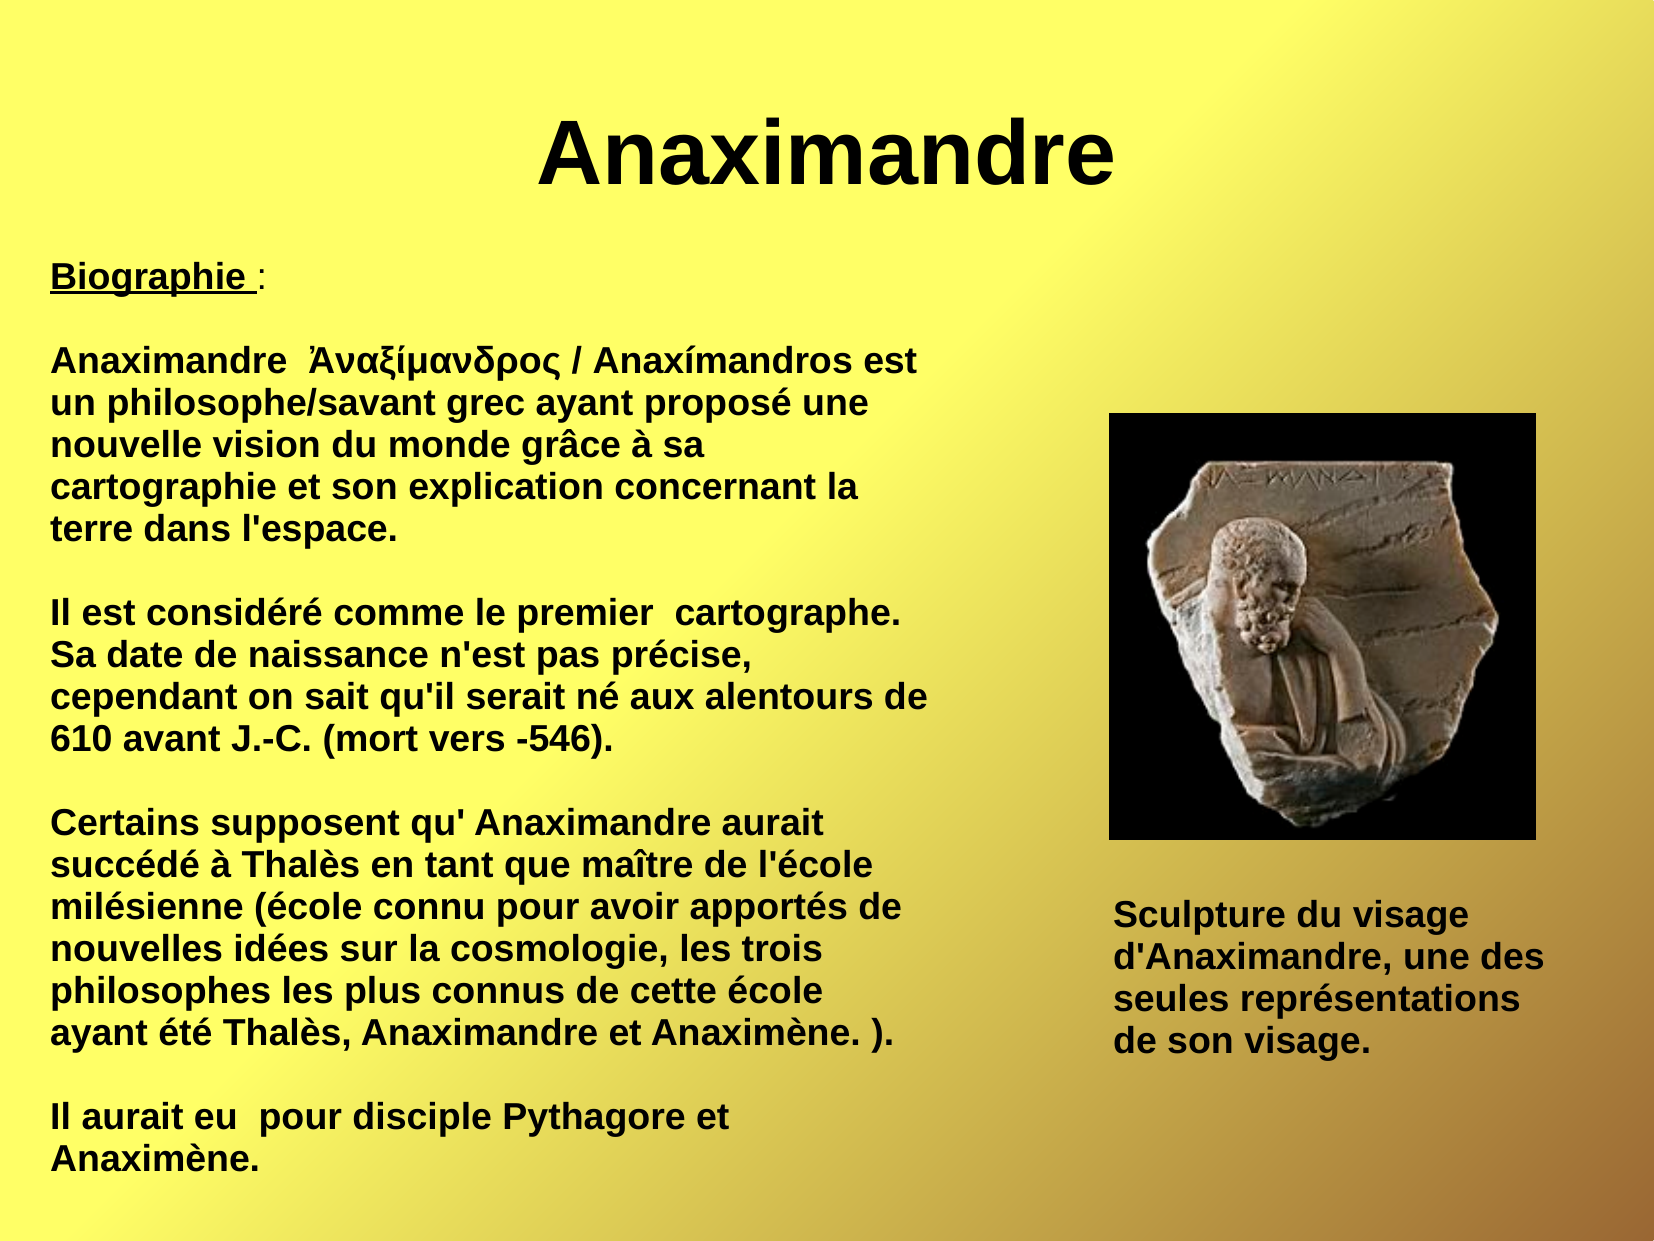

# Anaximandre
Biographie :
Anaximandre Ἀναξίμανδρος / Anaxímandros est un philosophe/savant grec ayant proposé une nouvelle vision du monde grâce à sa cartographie et son explication concernant la terre dans l'espace.
Il est considéré comme le premier cartographe. Sa date de naissance n'est pas précise, cependant on sait qu'il serait né aux alentours de 610 avant J.-C. (mort vers -546).
Certains supposent qu' Anaximandre aurait succédé à Thalès en tant que maître de l'école milésienne (école connu pour avoir apportés de nouvelles idées sur la cosmologie, les trois philosophes les plus connus de cette école ayant été Thalès, Anaximandre et Anaximène. ).
Il aurait eu pour disciple Pythagore et Anaximène.
Sculpture du visage d'Anaximandre, une des seules représentations de son visage.